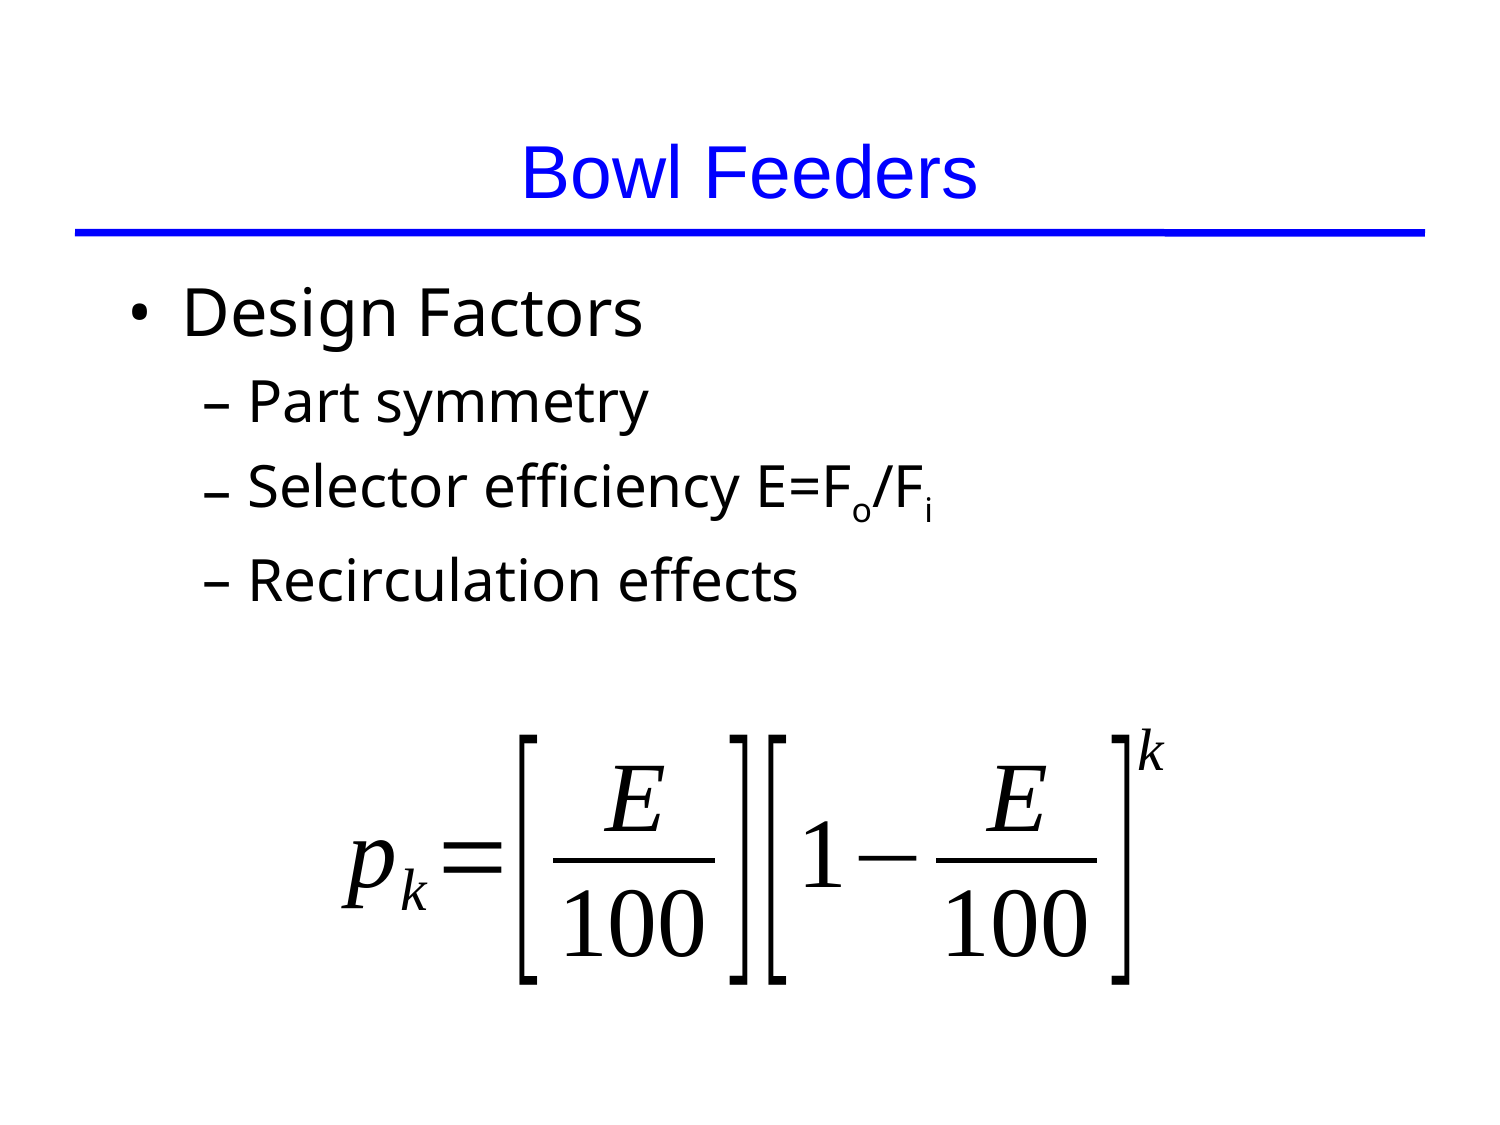

# Bowl Feeders
Design Factors
Part symmetry
Selector efficiency E=Fo/Fi
Recirculation effects